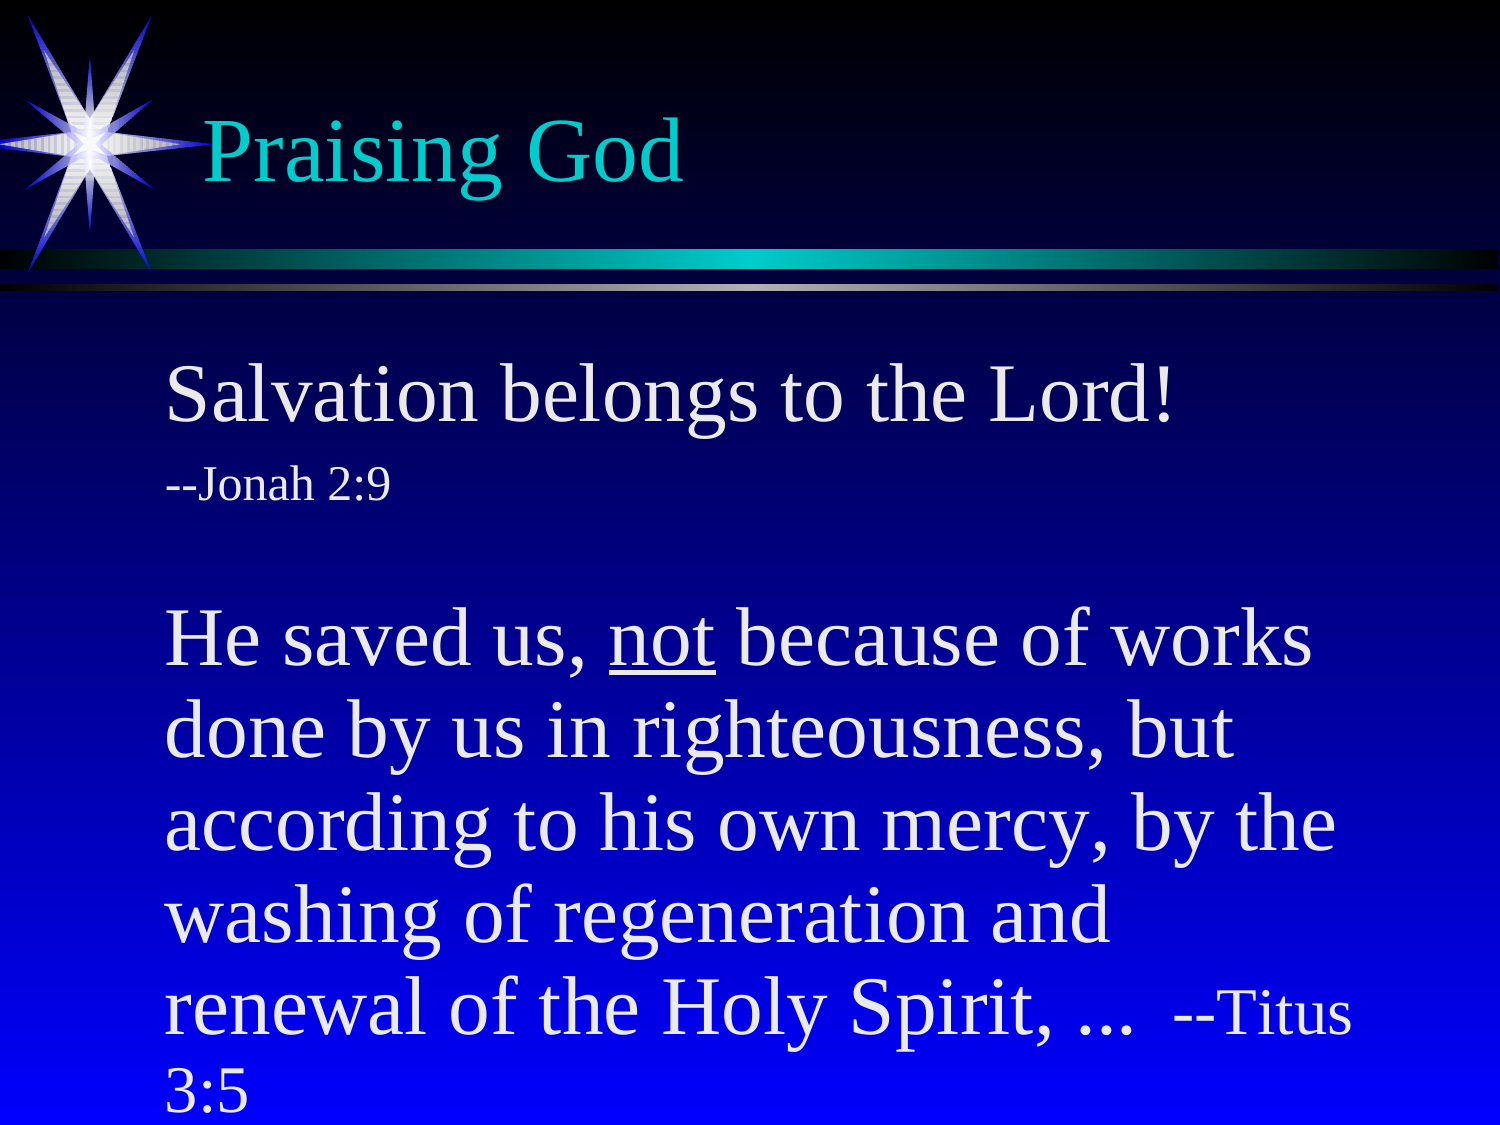

# Praising God
Salvation belongs to the Lord!
--Jonah 2:9
He saved us, not because of works done by us in righteousness, but according to his own mercy, by the washing of regeneration and renewal of the Holy Spirit, ... --Titus 3:5